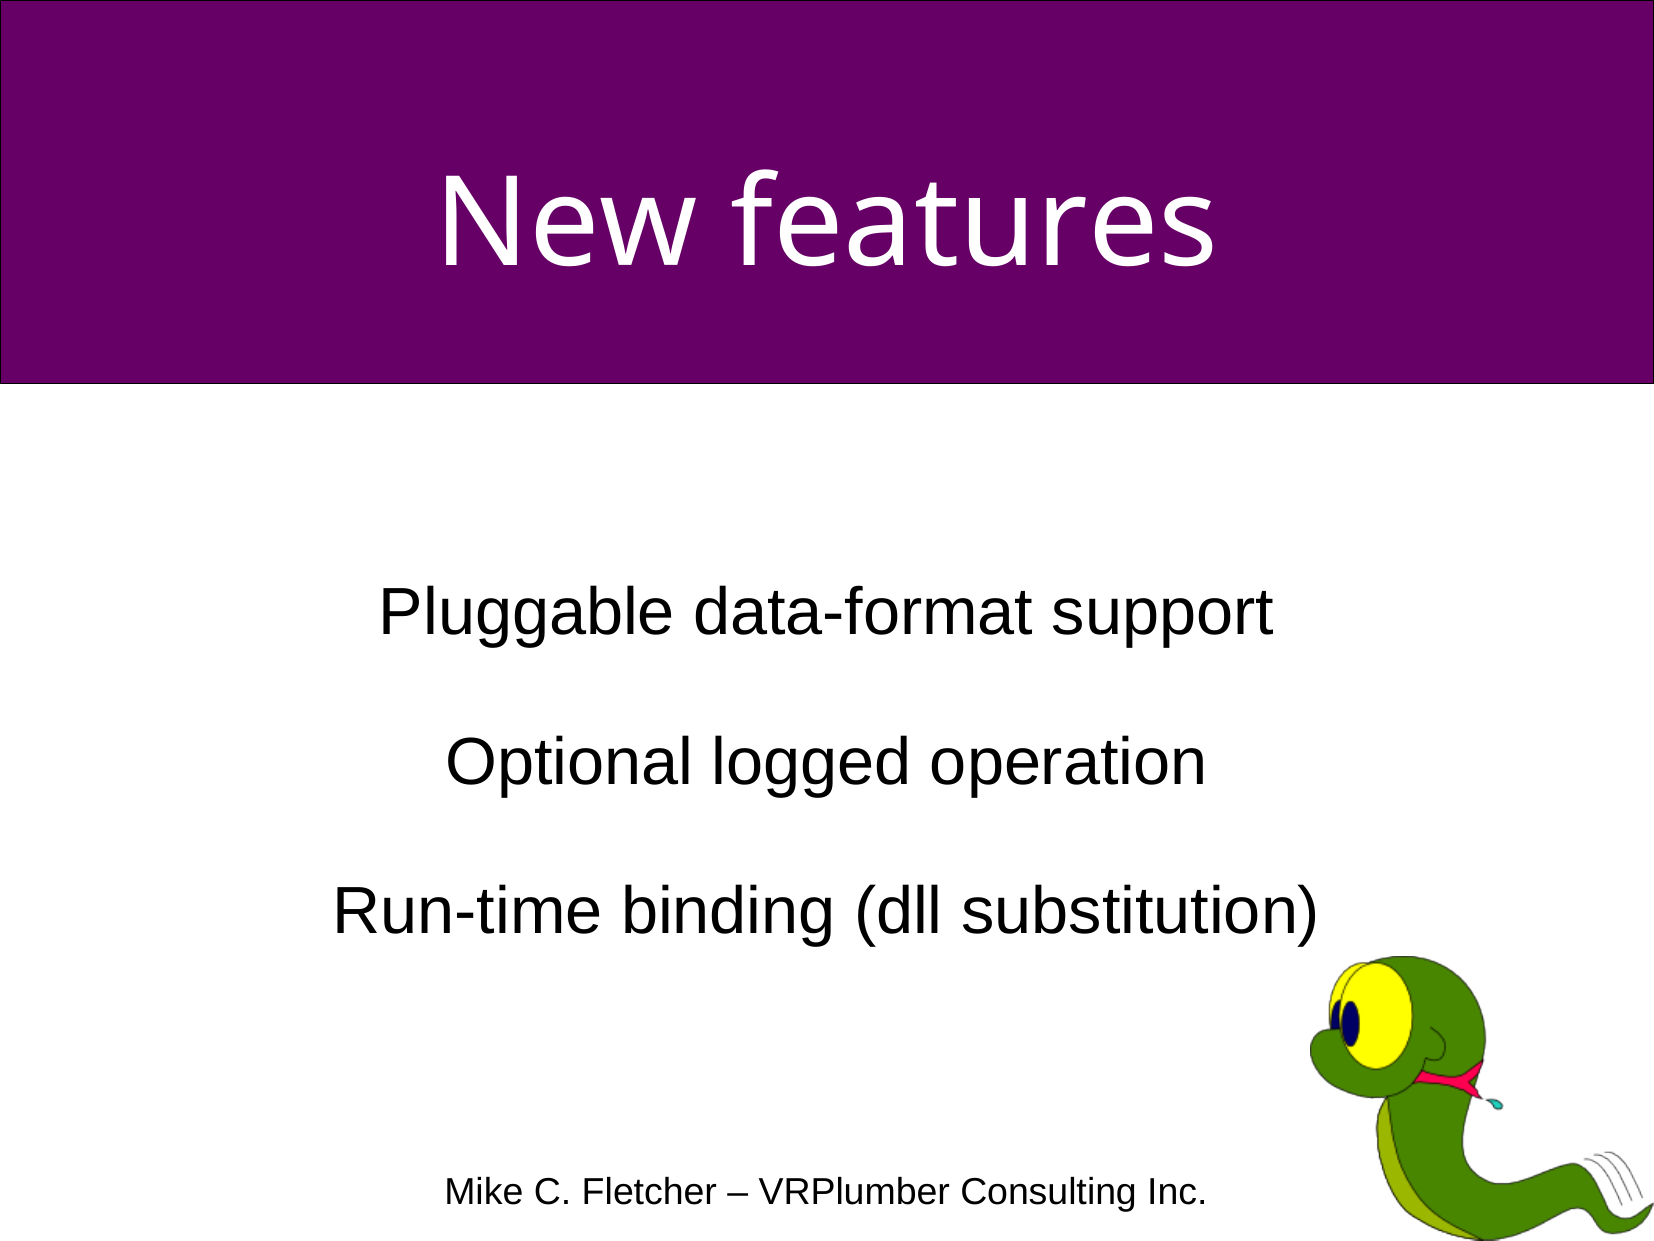

# New features
Pluggable data-format support
Optional logged operation
Run-time binding (dll substitution)